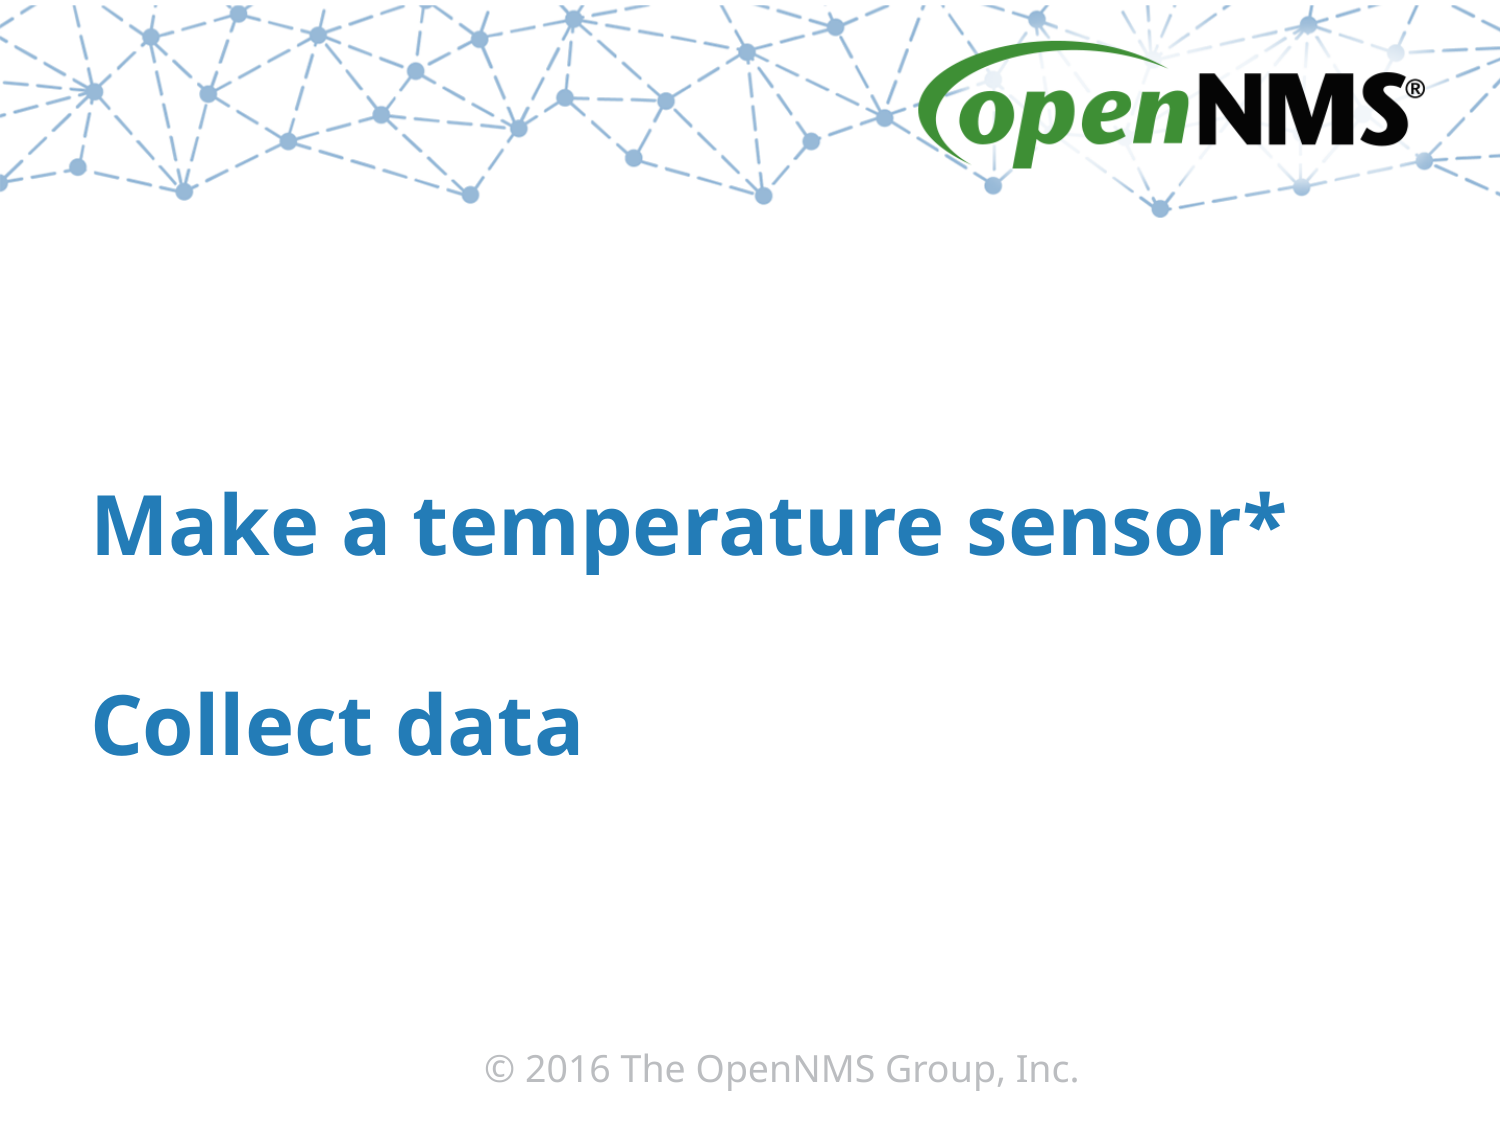

# Make a temperature sensor* Collect data